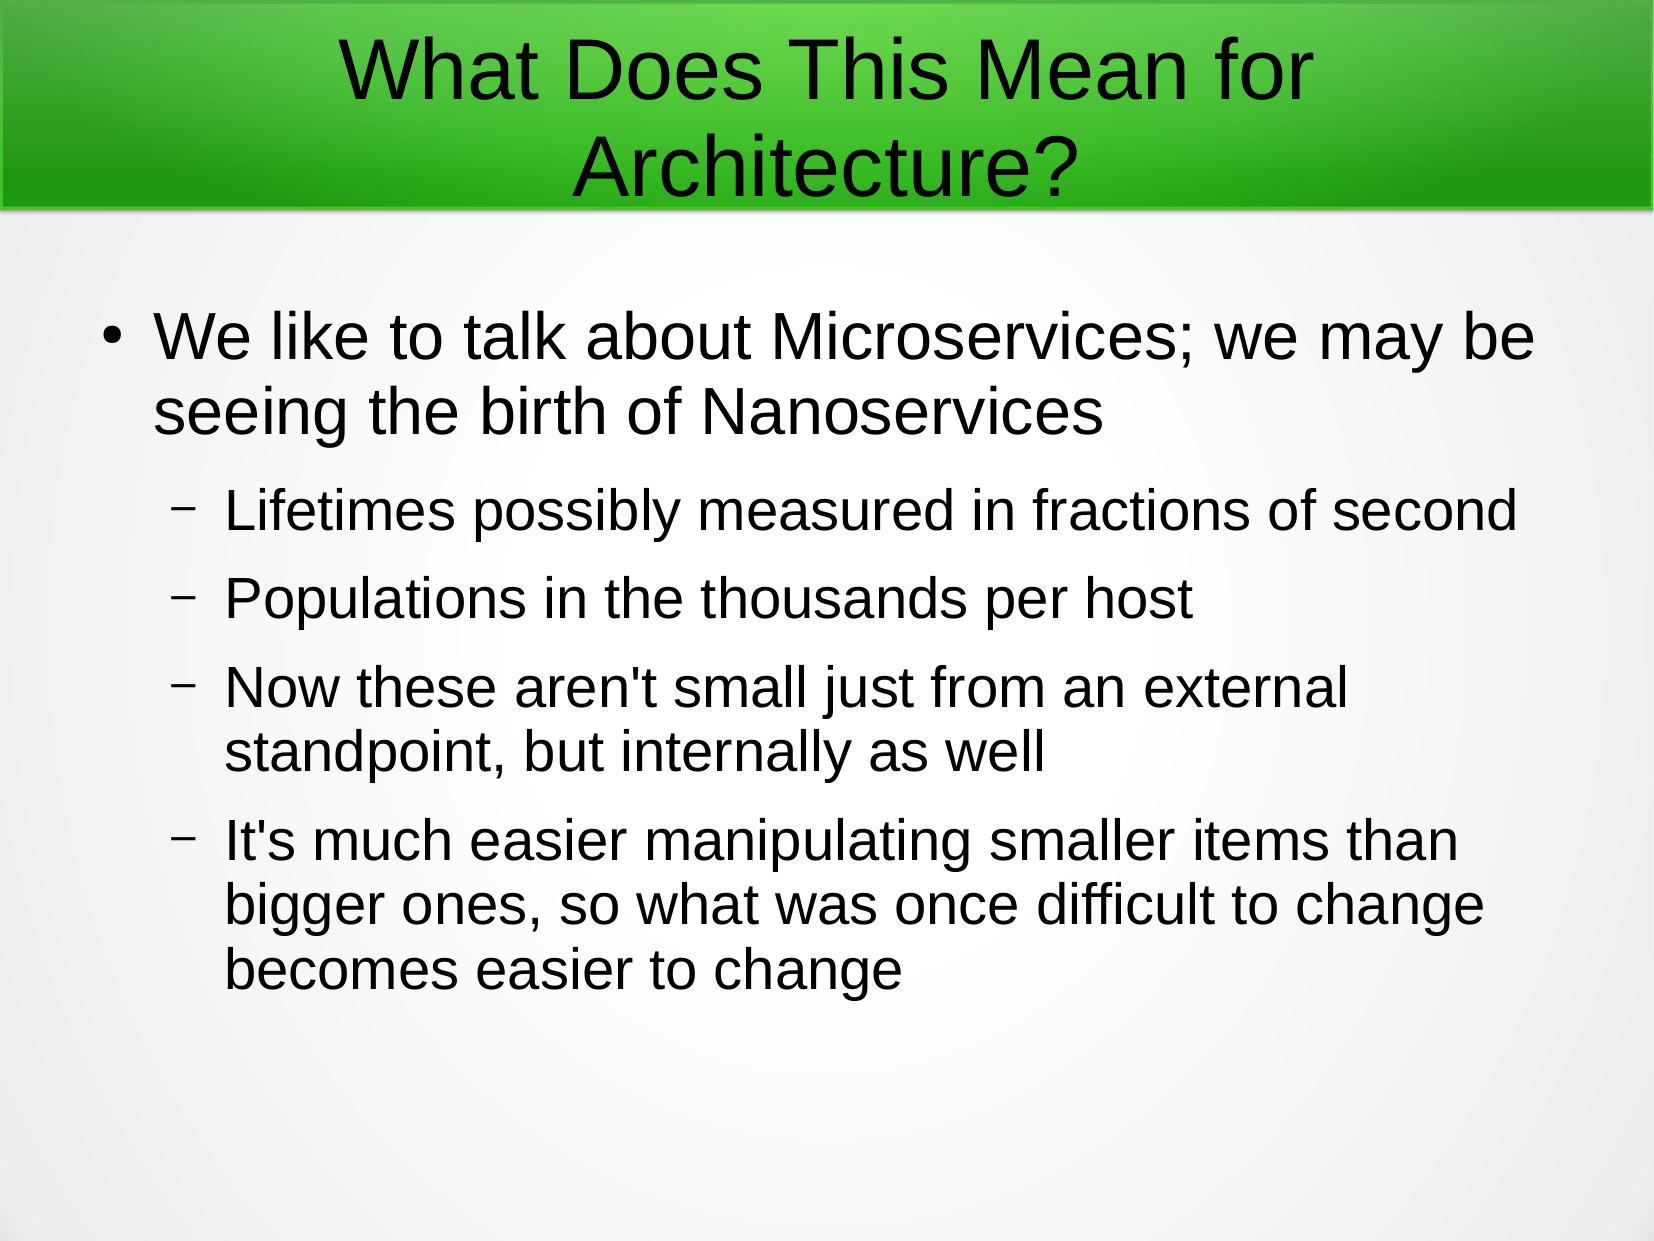

# What Does This Mean for Architecture?
We like to talk about Microservices; we may be seeing the birth of Nanoservices
Lifetimes possibly measured in fractions of second
Populations in the thousands per host
Now these aren't small just from an external standpoint, but internally as well
It's much easier manipulating smaller items than bigger ones, so what was once difficult to change becomes easier to change